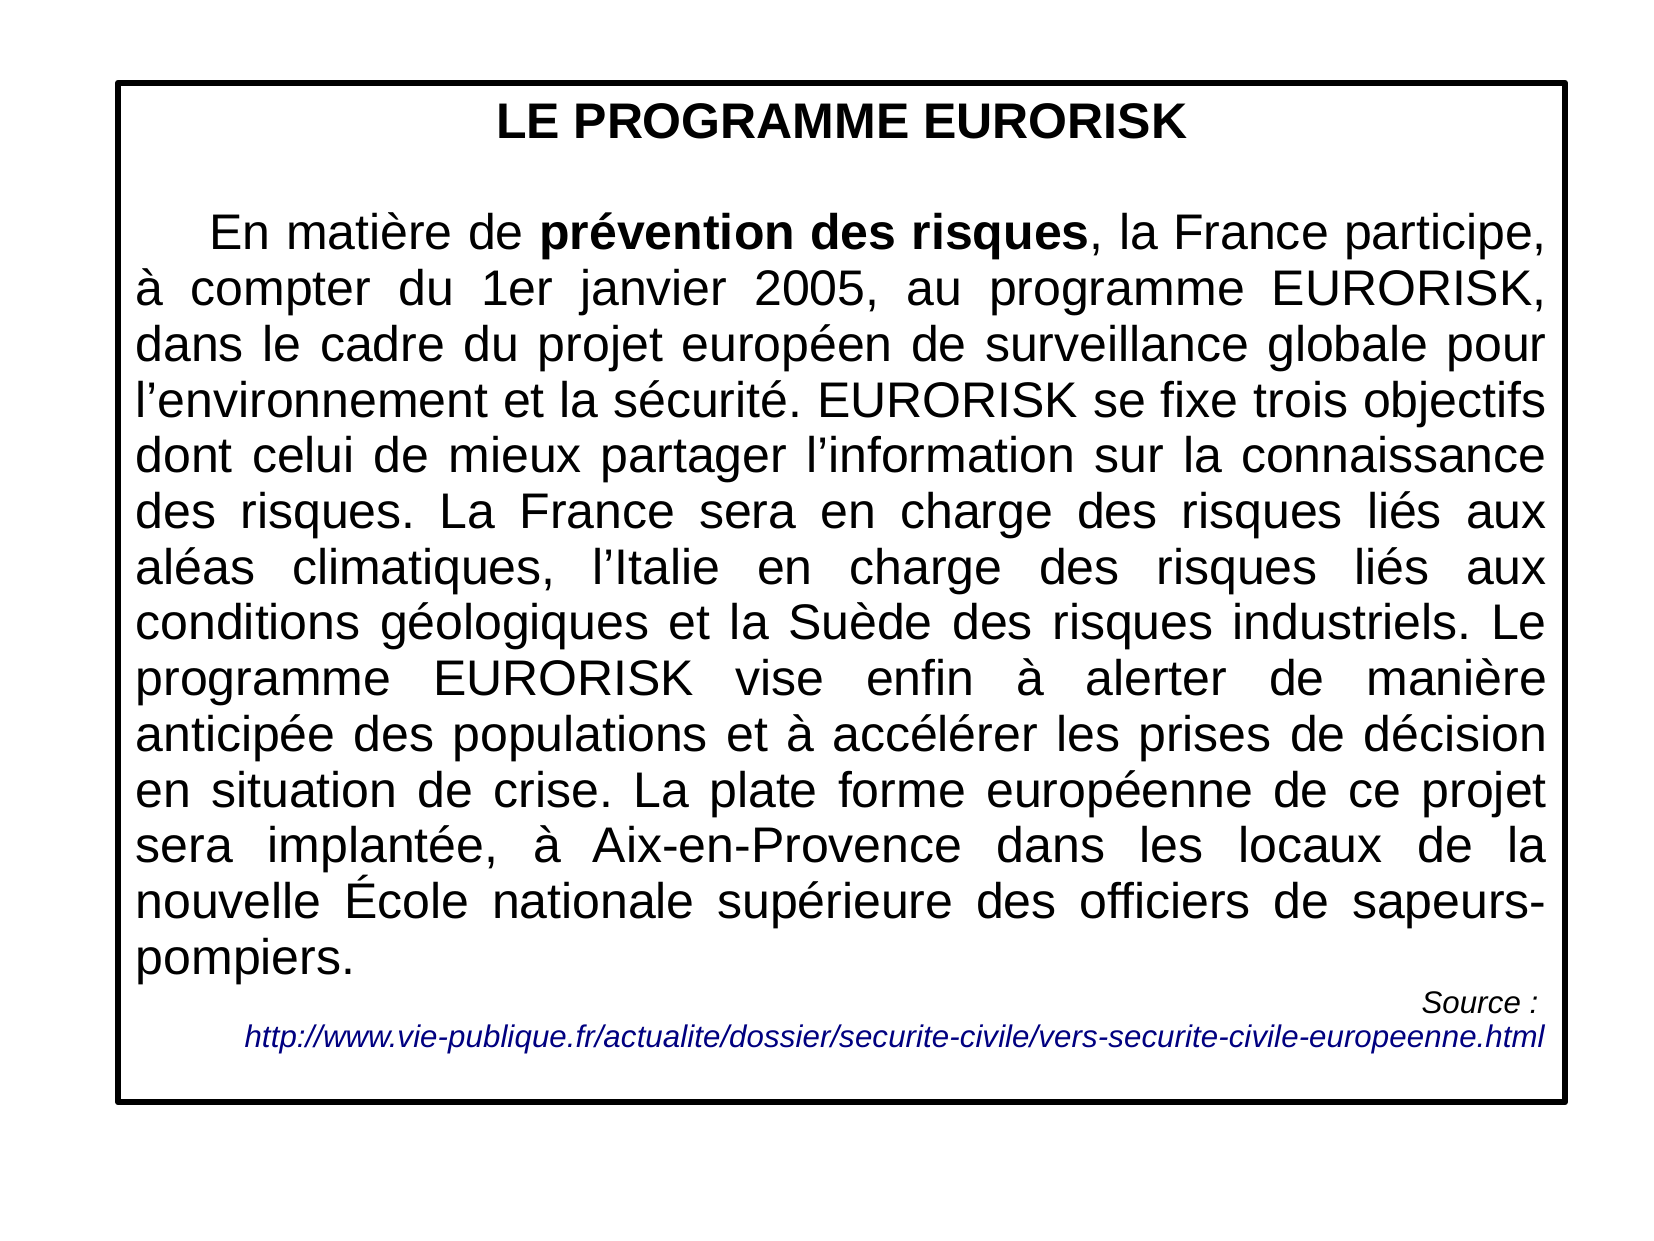

LE PROGRAMME EURORISK
	En matière de prévention des risques, la France participe, à compter du 1er janvier 2005, au programme EURORISK, dans le cadre du projet européen de surveillance globale pour l’environnement et la sécurité. EURORISK se fixe trois objectifs dont celui de mieux partager l’information sur la connaissance des risques. La France sera en charge des risques liés aux aléas climatiques, l’Italie en charge des risques liés aux conditions géologiques et la Suède des risques industriels. Le programme EURORISK vise enfin à alerter de manière anticipée des populations et à accélérer les prises de décision en situation de crise. La plate forme européenne de ce projet sera implantée, à Aix-en-Provence dans les locaux de la nouvelle École nationale supérieure des officiers de sapeurs-pompiers.
Source : http://www.vie-publique.fr/actualite/dossier/securite-civile/vers-securite-civile-europeenne.html